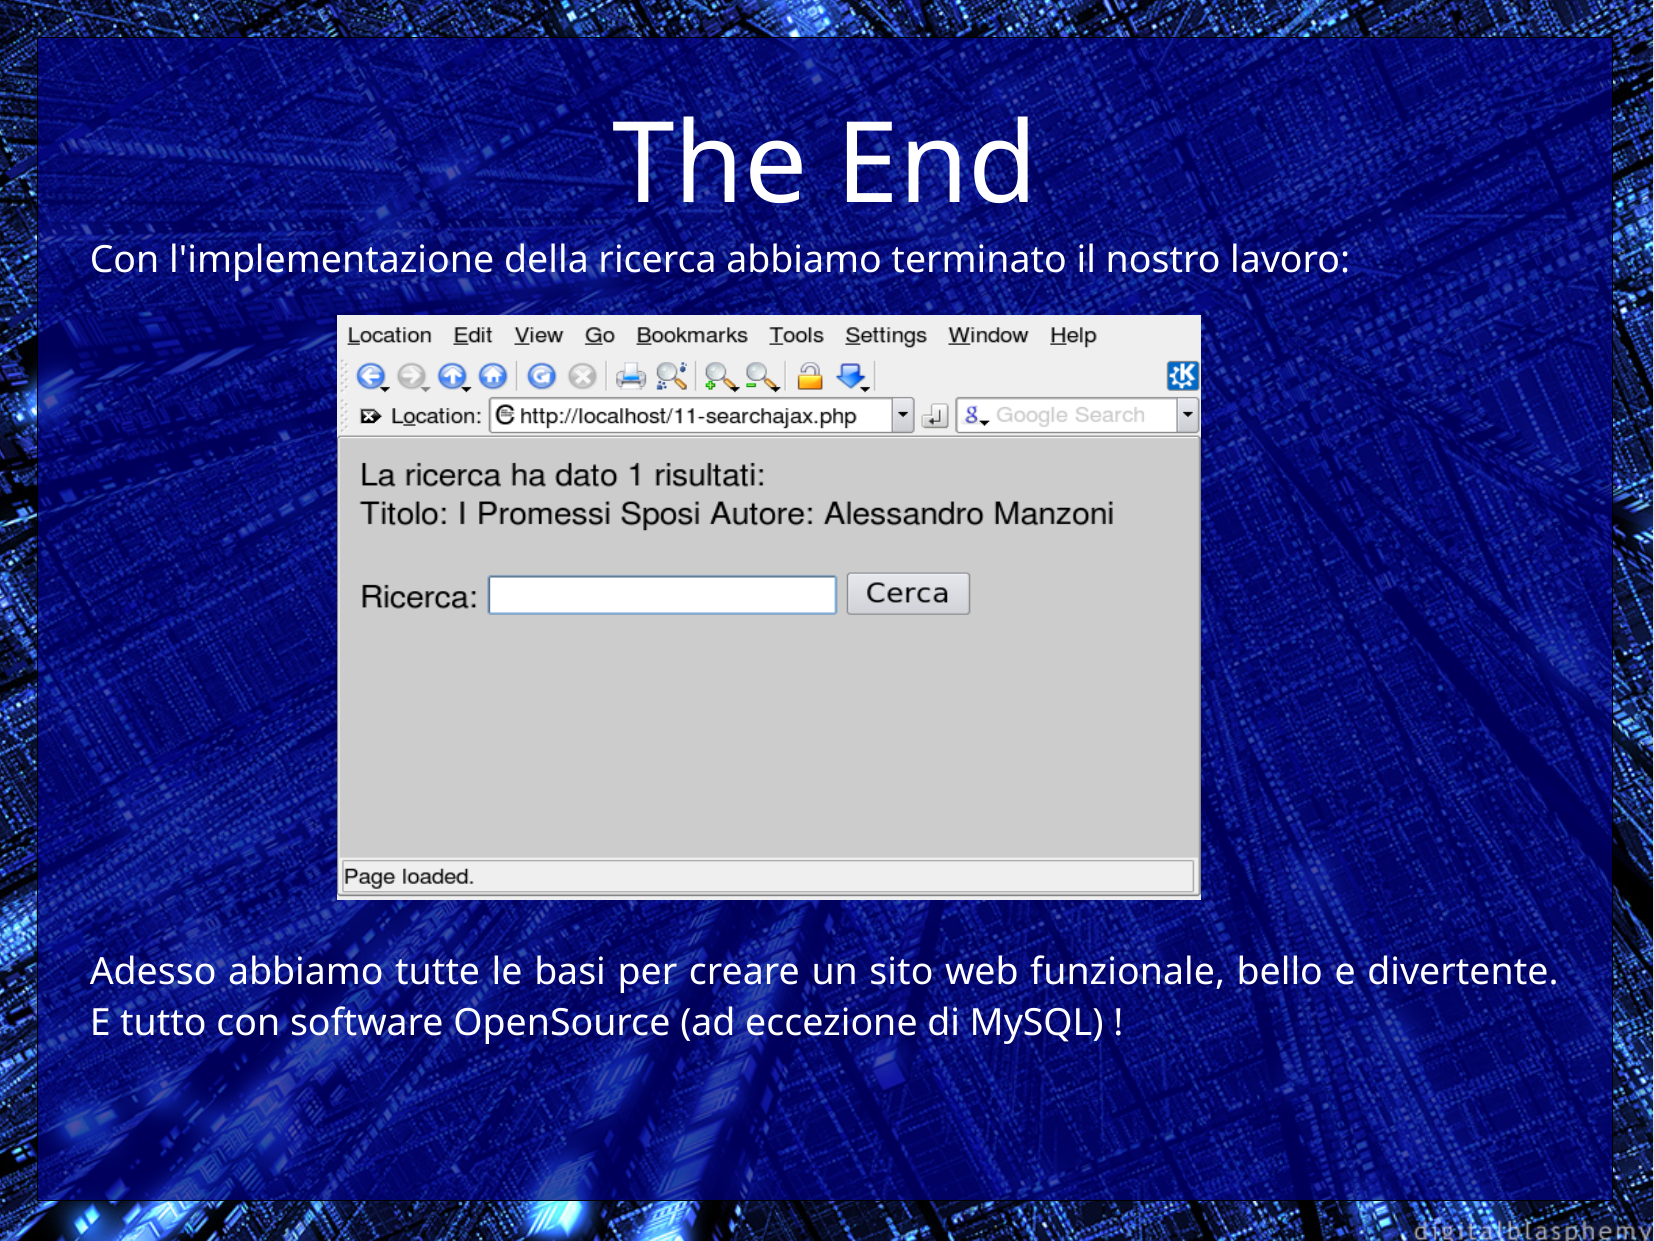

The End
Con l'implementazione della ricerca abbiamo terminato il nostro lavoro:
#
Adesso abbiamo tutte le basi per creare un sito web funzionale, bello e divertente. E tutto con software OpenSource (ad eccezione di MySQL) !